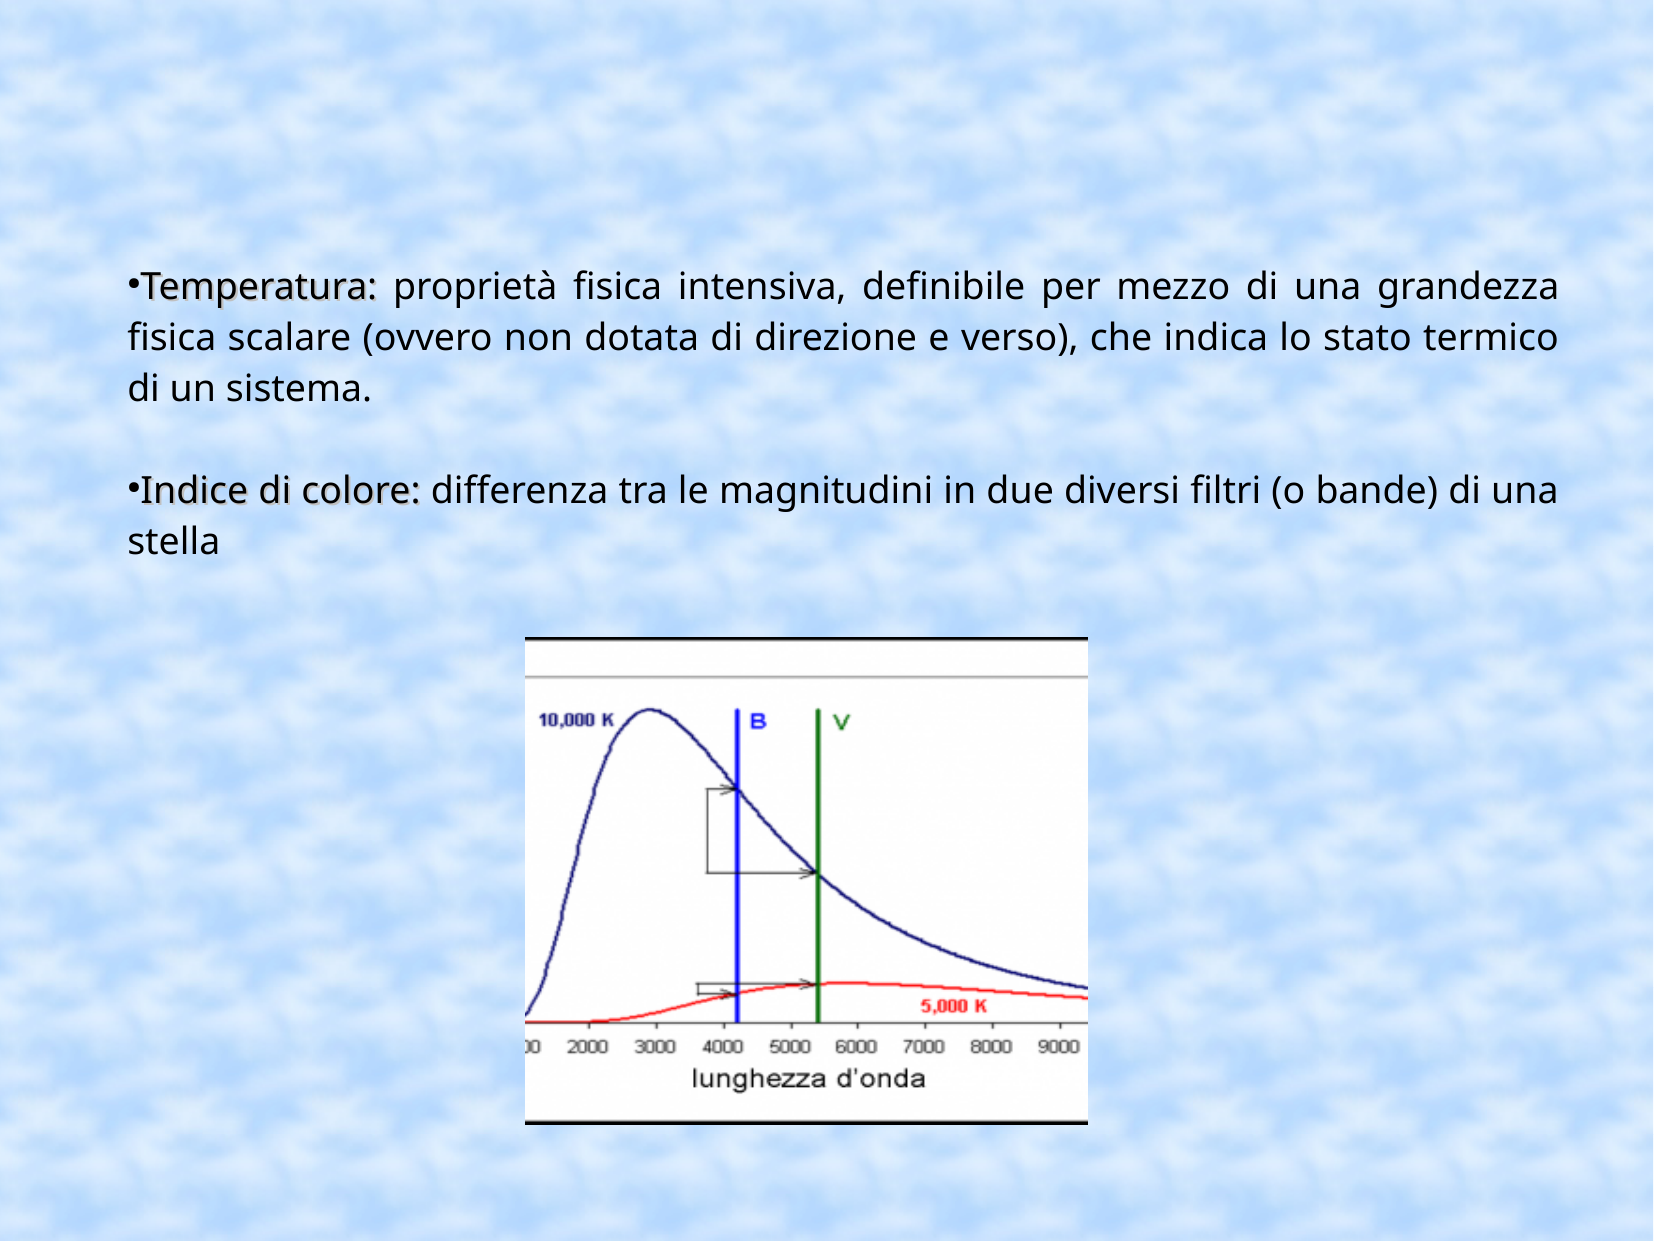

Temperatura: proprietà fisica intensiva, definibile per mezzo di una grandezza fisica scalare (ovvero non dotata di direzione e verso), che indica lo stato termico di un sistema.
Indice di colore: differenza tra le magnitudini in due diversi filtri (o bande) di una stella